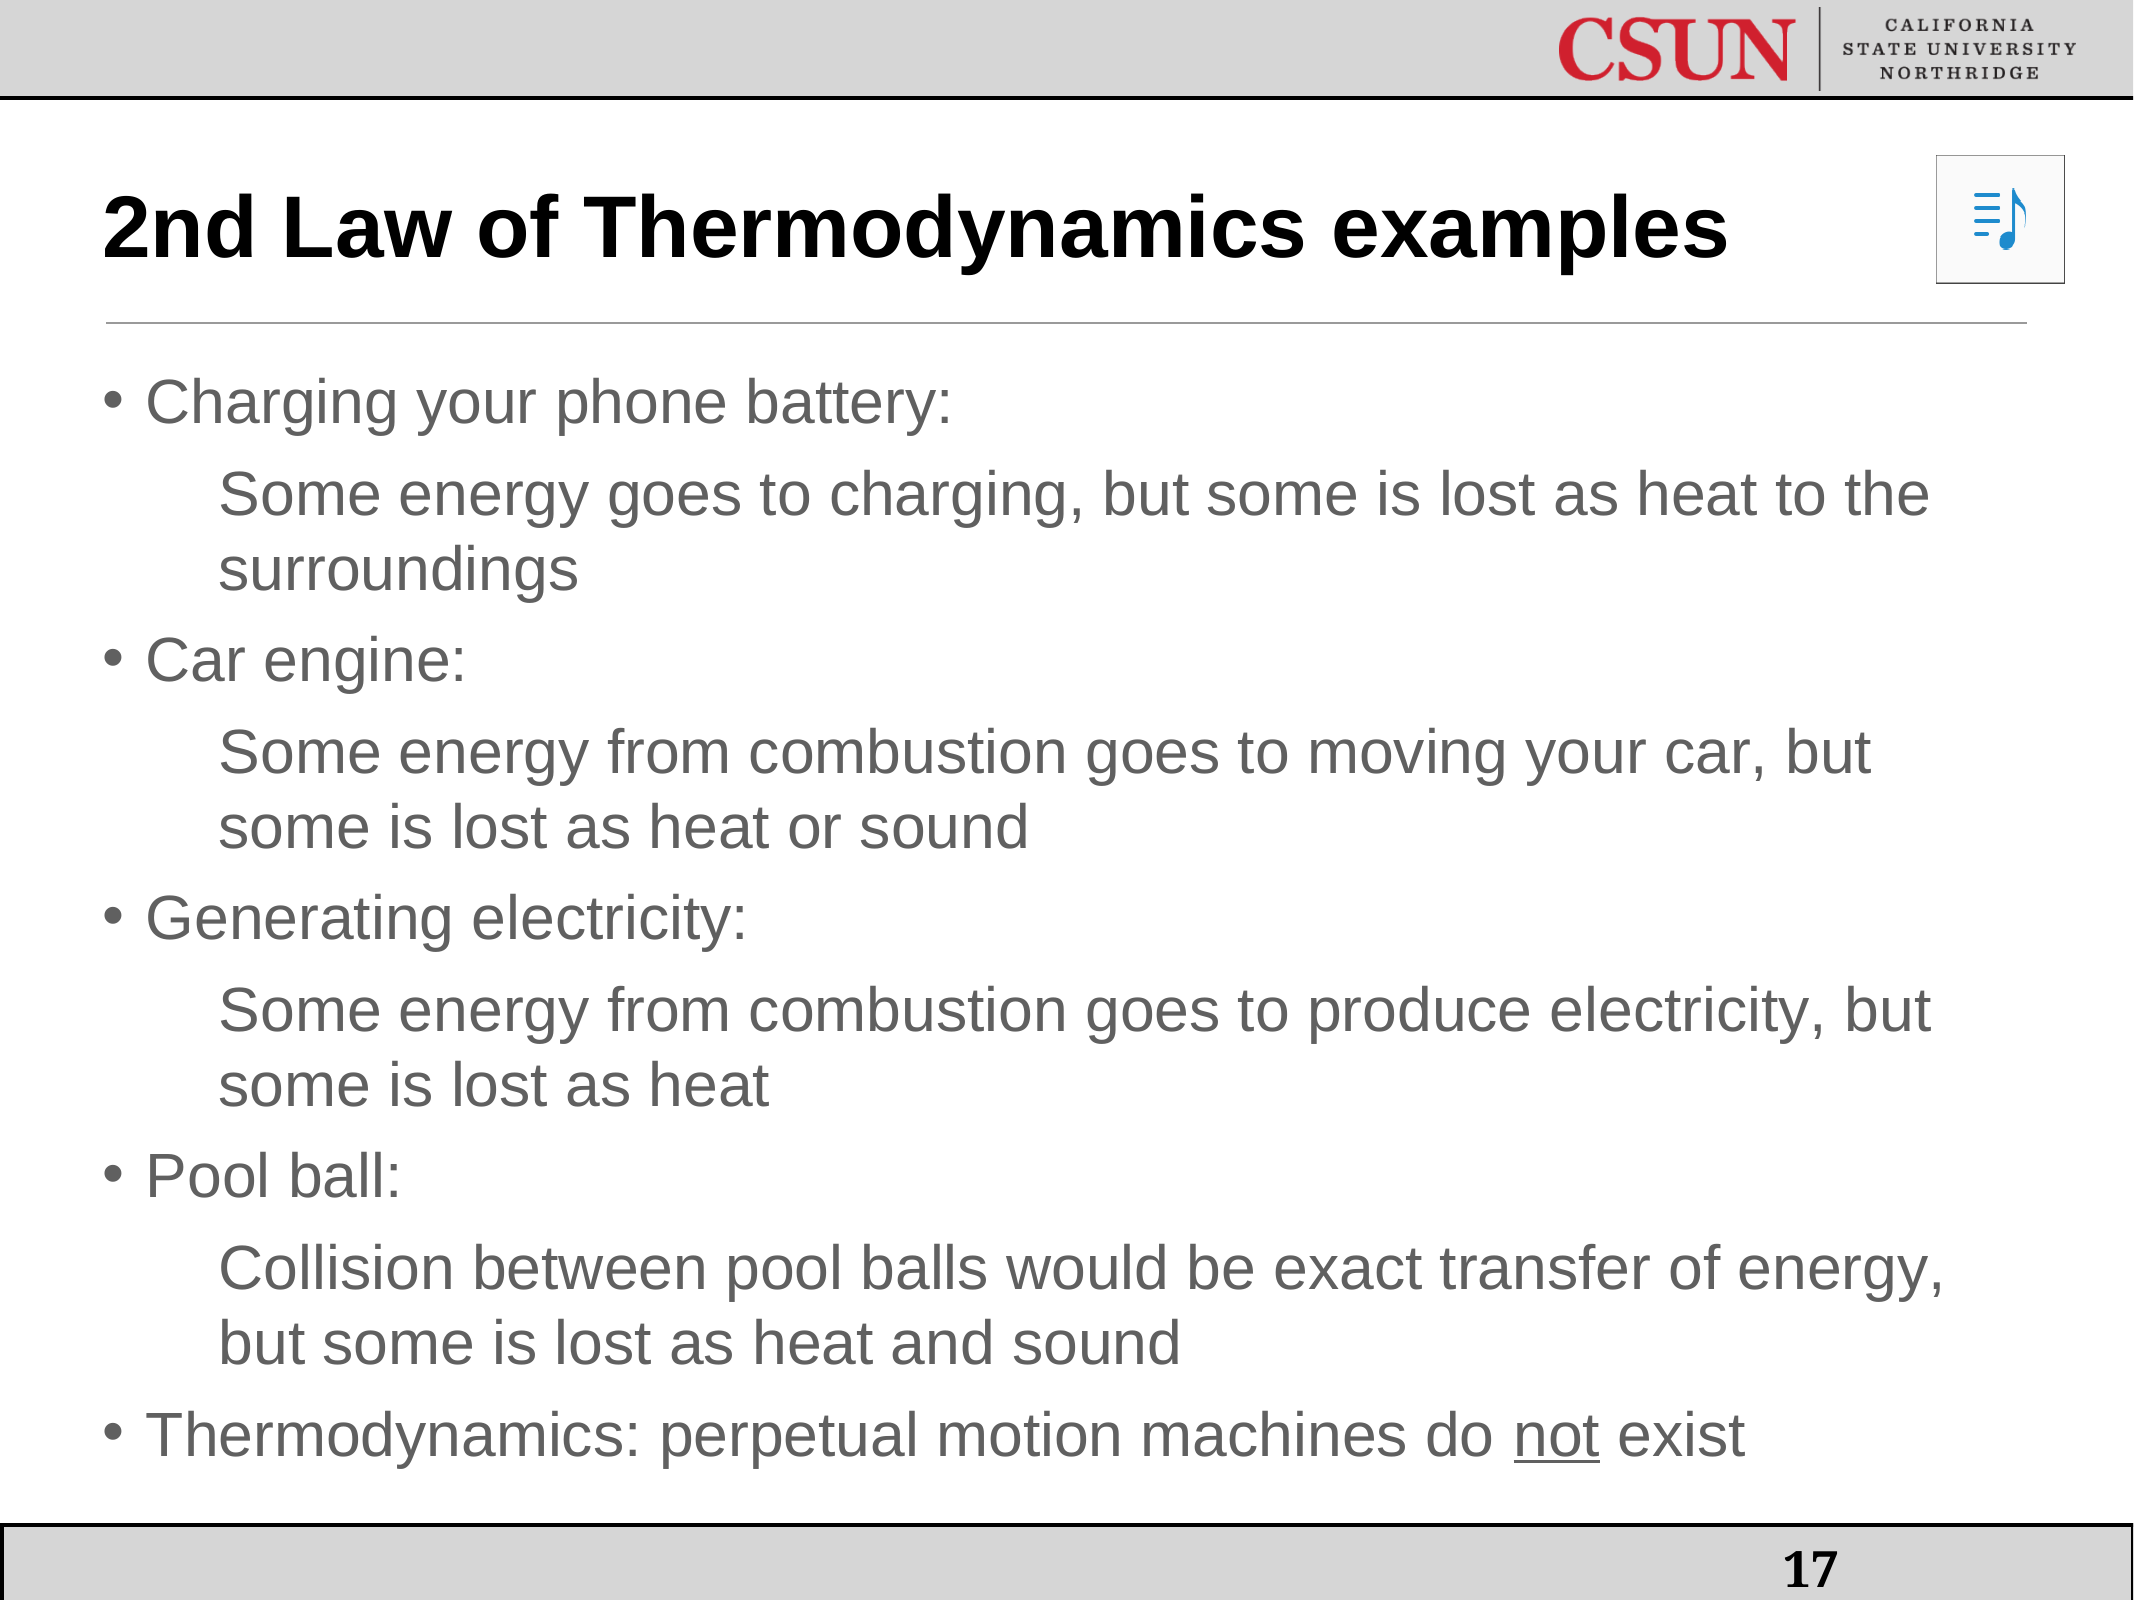

# 2nd Law of Thermodynamics examples
Charging your phone battery:
Some energy goes to charging, but some is lost as heat to the surroundings
Car engine:
Some energy from combustion goes to moving your car, but some is lost as heat or sound
Generating electricity:
Some energy from combustion goes to produce electricity, but some is lost as heat
Pool ball:
Collision between pool balls would be exact transfer of energy, but some is lost as heat and sound
Thermodynamics: perpetual motion machines do not exist
17